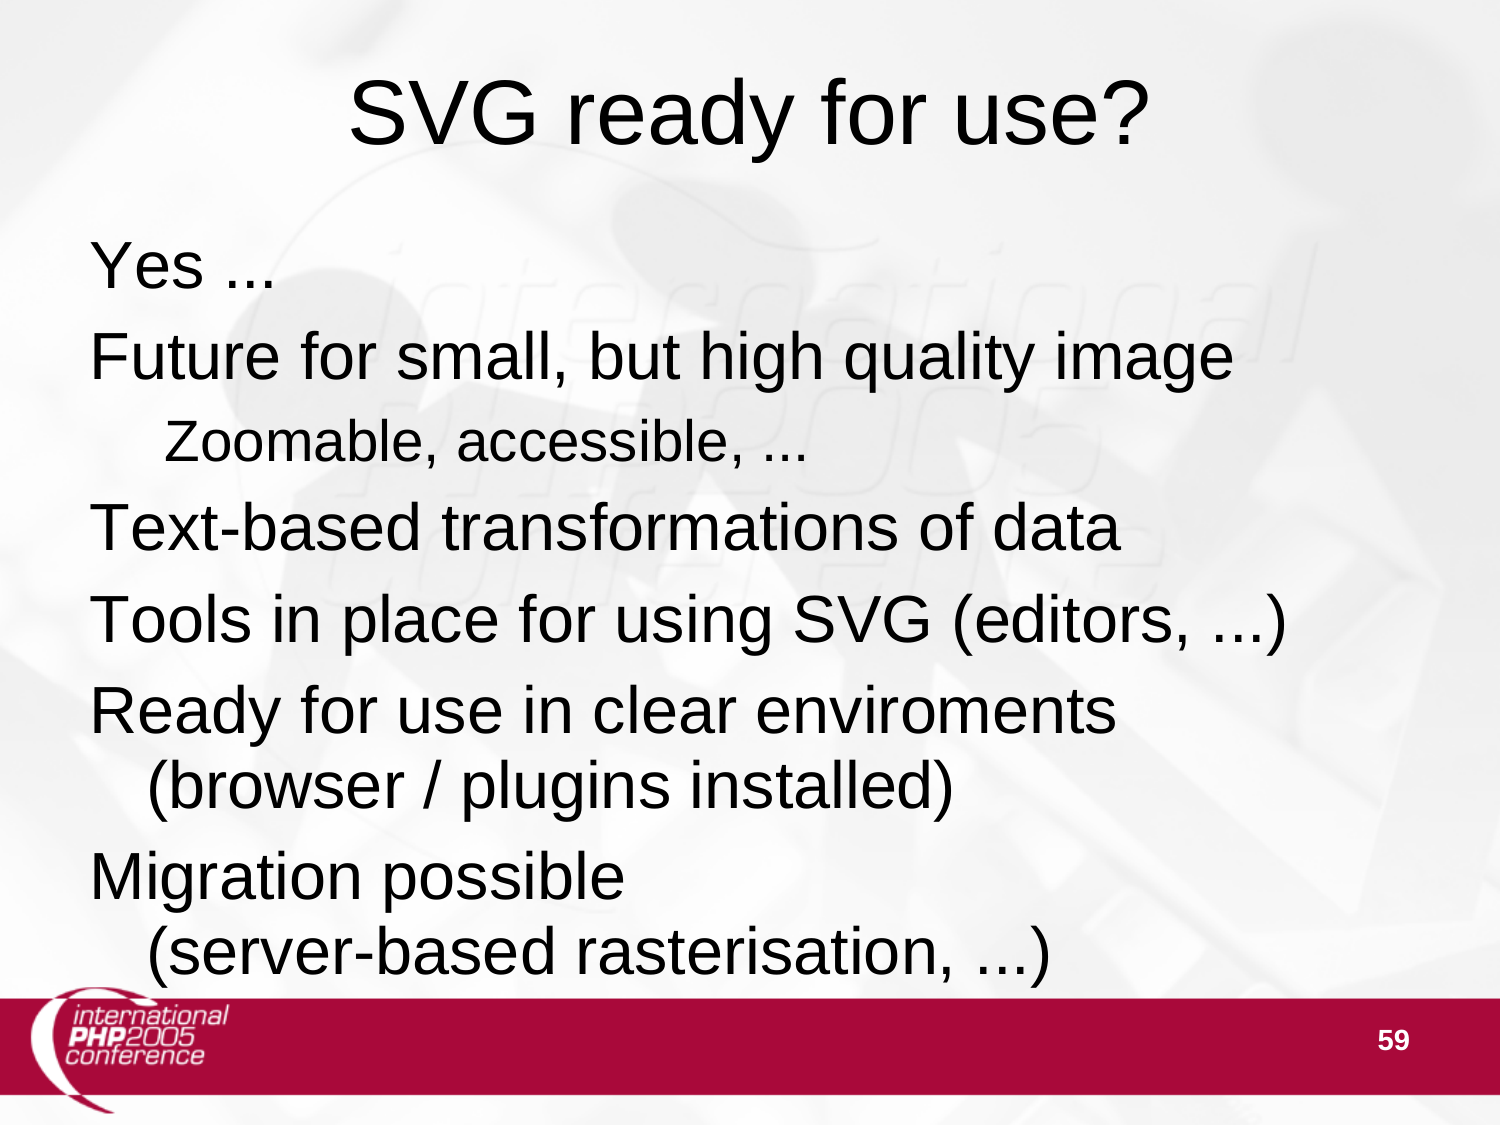

SVG ready for use?
# Yes ...
Future for small, but high quality image
Zoomable, accessible, ...
Text-based transformations of data
Tools in place for using SVG (editors, ...)
Ready for use in clear enviroments
(browser / plugins installed)
Migration possible
(server-based rasterisation, ...)
59